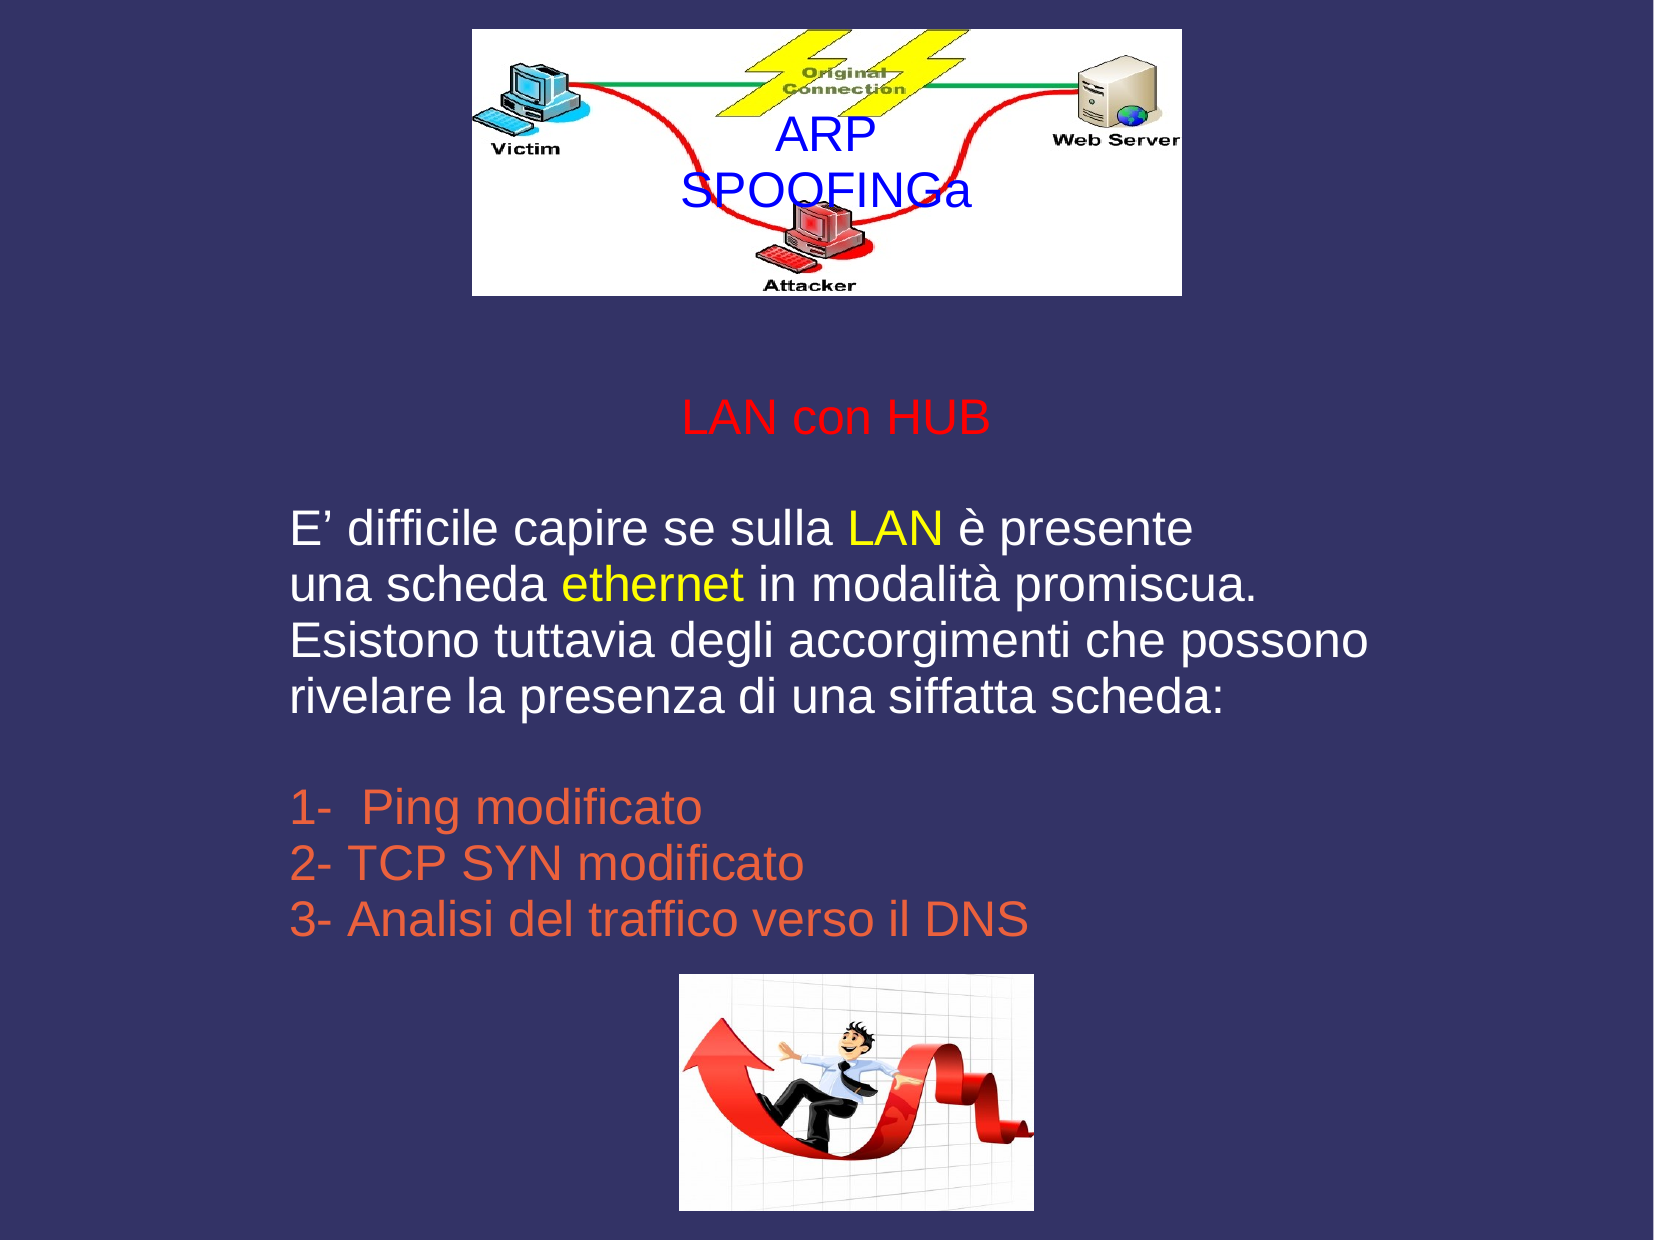

ARP
SPOOFINGa
 LAN con HUB
E’ difficile capire se sulla LAN è presente
una scheda ethernet in modalità promiscua.
Esistono tuttavia degli accorgimenti che possono
rivelare la presenza di una siffatta scheda:
1- Ping modificato
2- TCP SYN modificato
3- Analisi del traffico verso il DNS